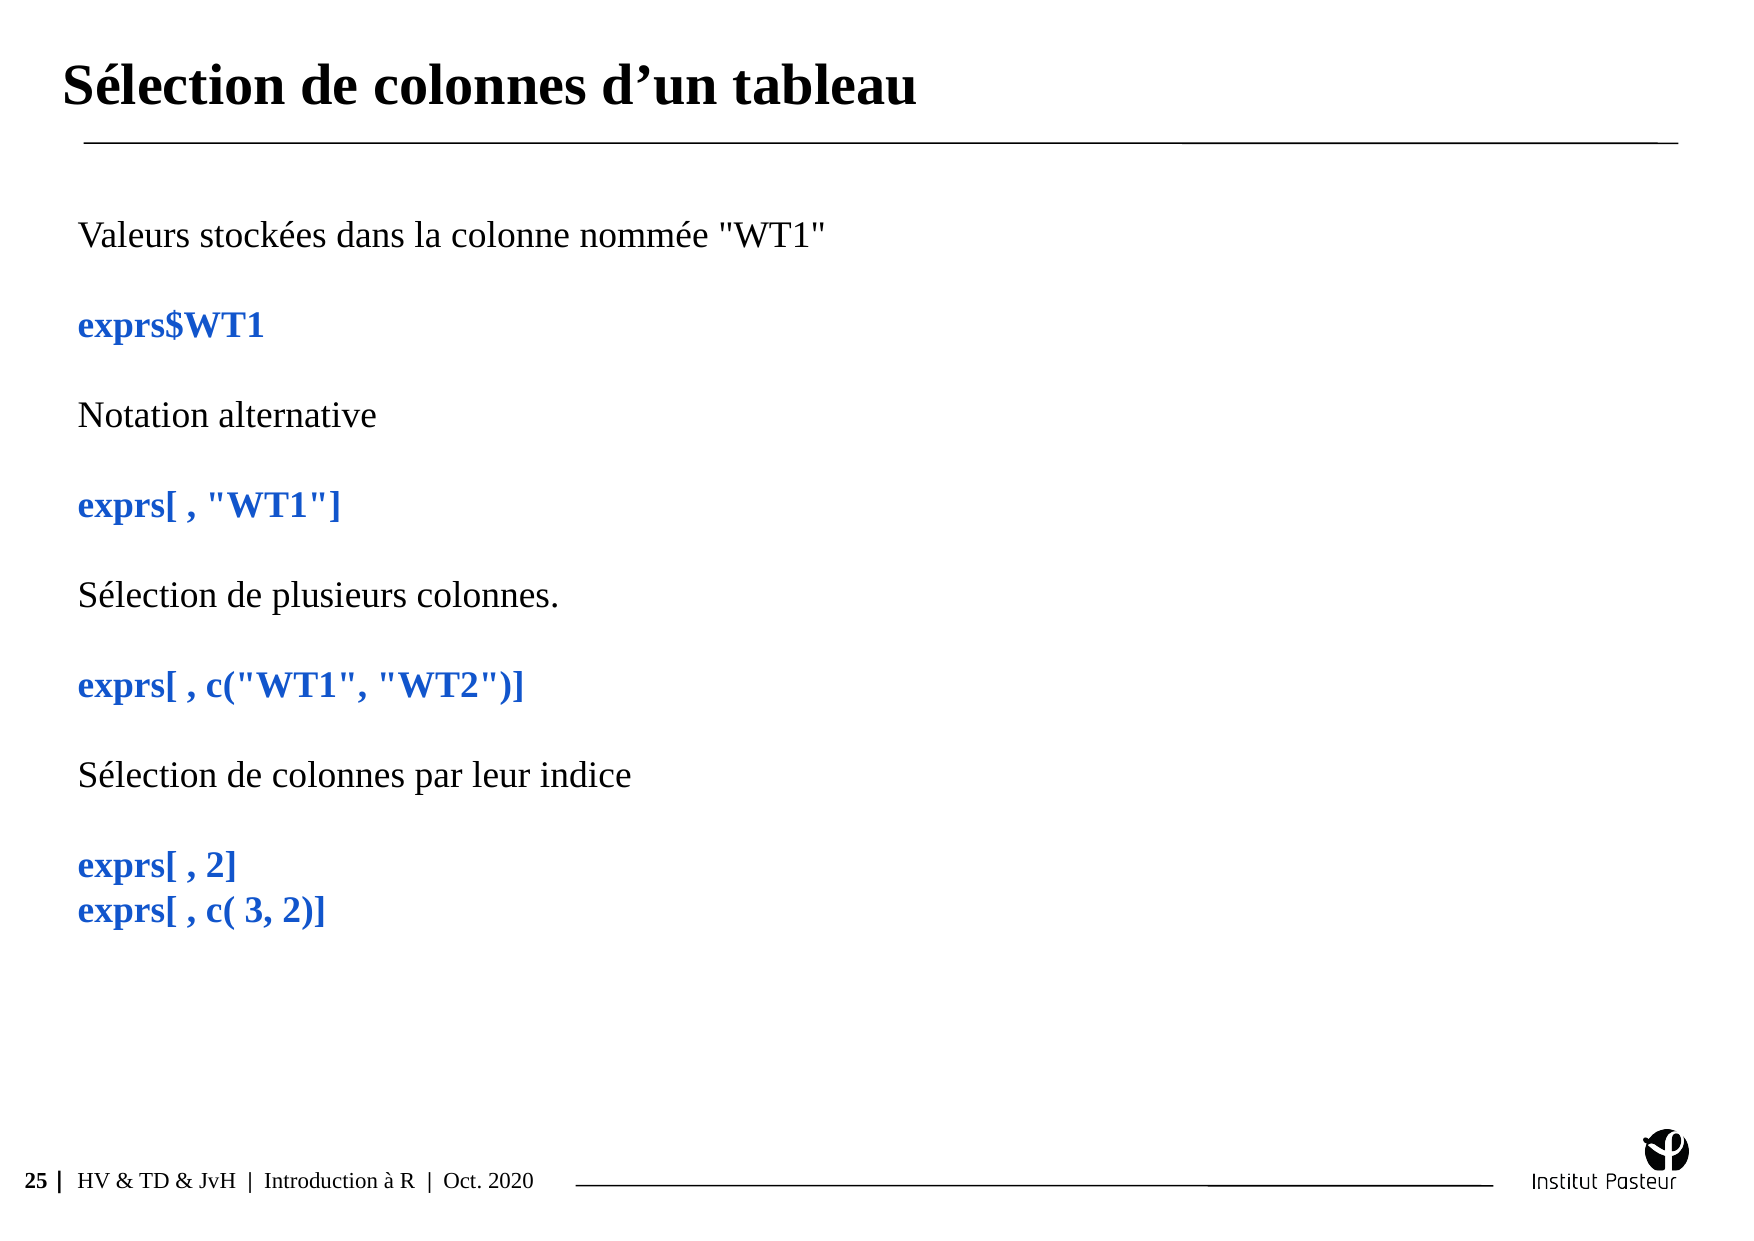

Sélection de colonnes d’un tableau
# Valeurs stockées dans la colonne nommée "WT1"
exprs$WT1
Notation alternative
exprs[ , "WT1"]
Sélection de plusieurs colonnes.
exprs[ , c("WT1", "WT2")]
Sélection de colonnes par leur indice
exprs[ , 2]
exprs[ , c( 3, 2)]